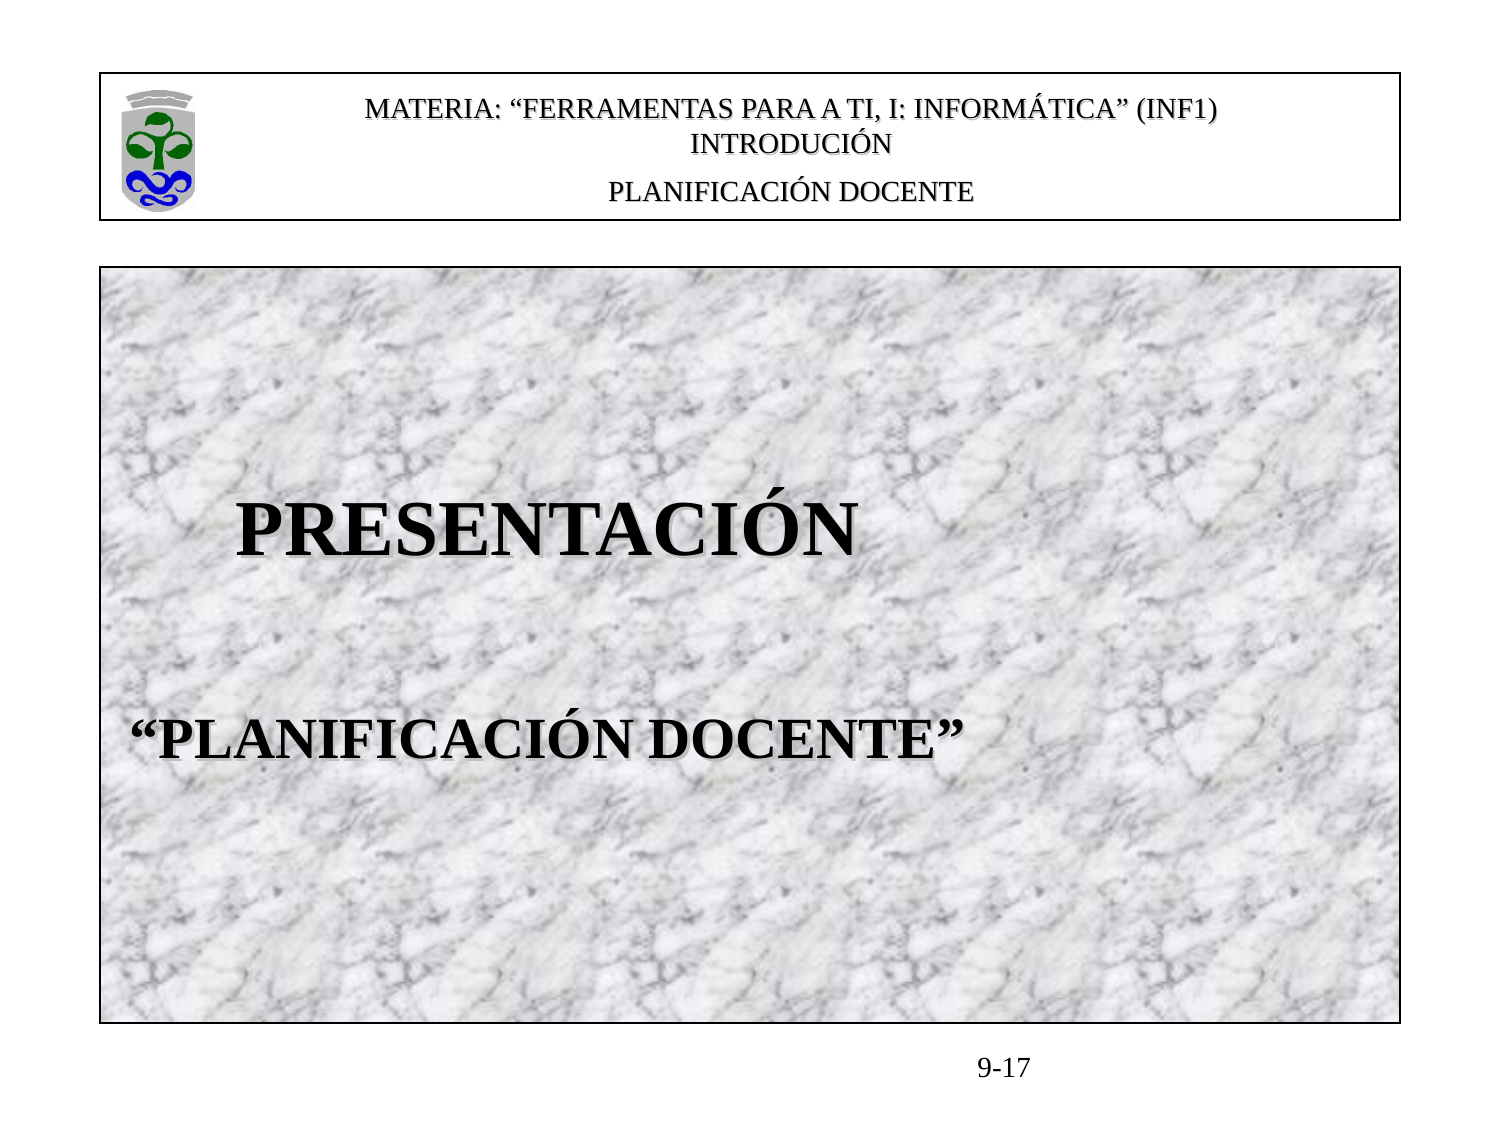

MATERIA: “FERRAMENTAS PARA A TI, I: INFORMÁTICA” (INF1)
INTRODUCIÓN
PLANIFICACIÓN DOCENTE
PLANIFICACIÓN DOCENTE
PRESENTACIÓN
“PLANIFICACIÓN DOCENTE”